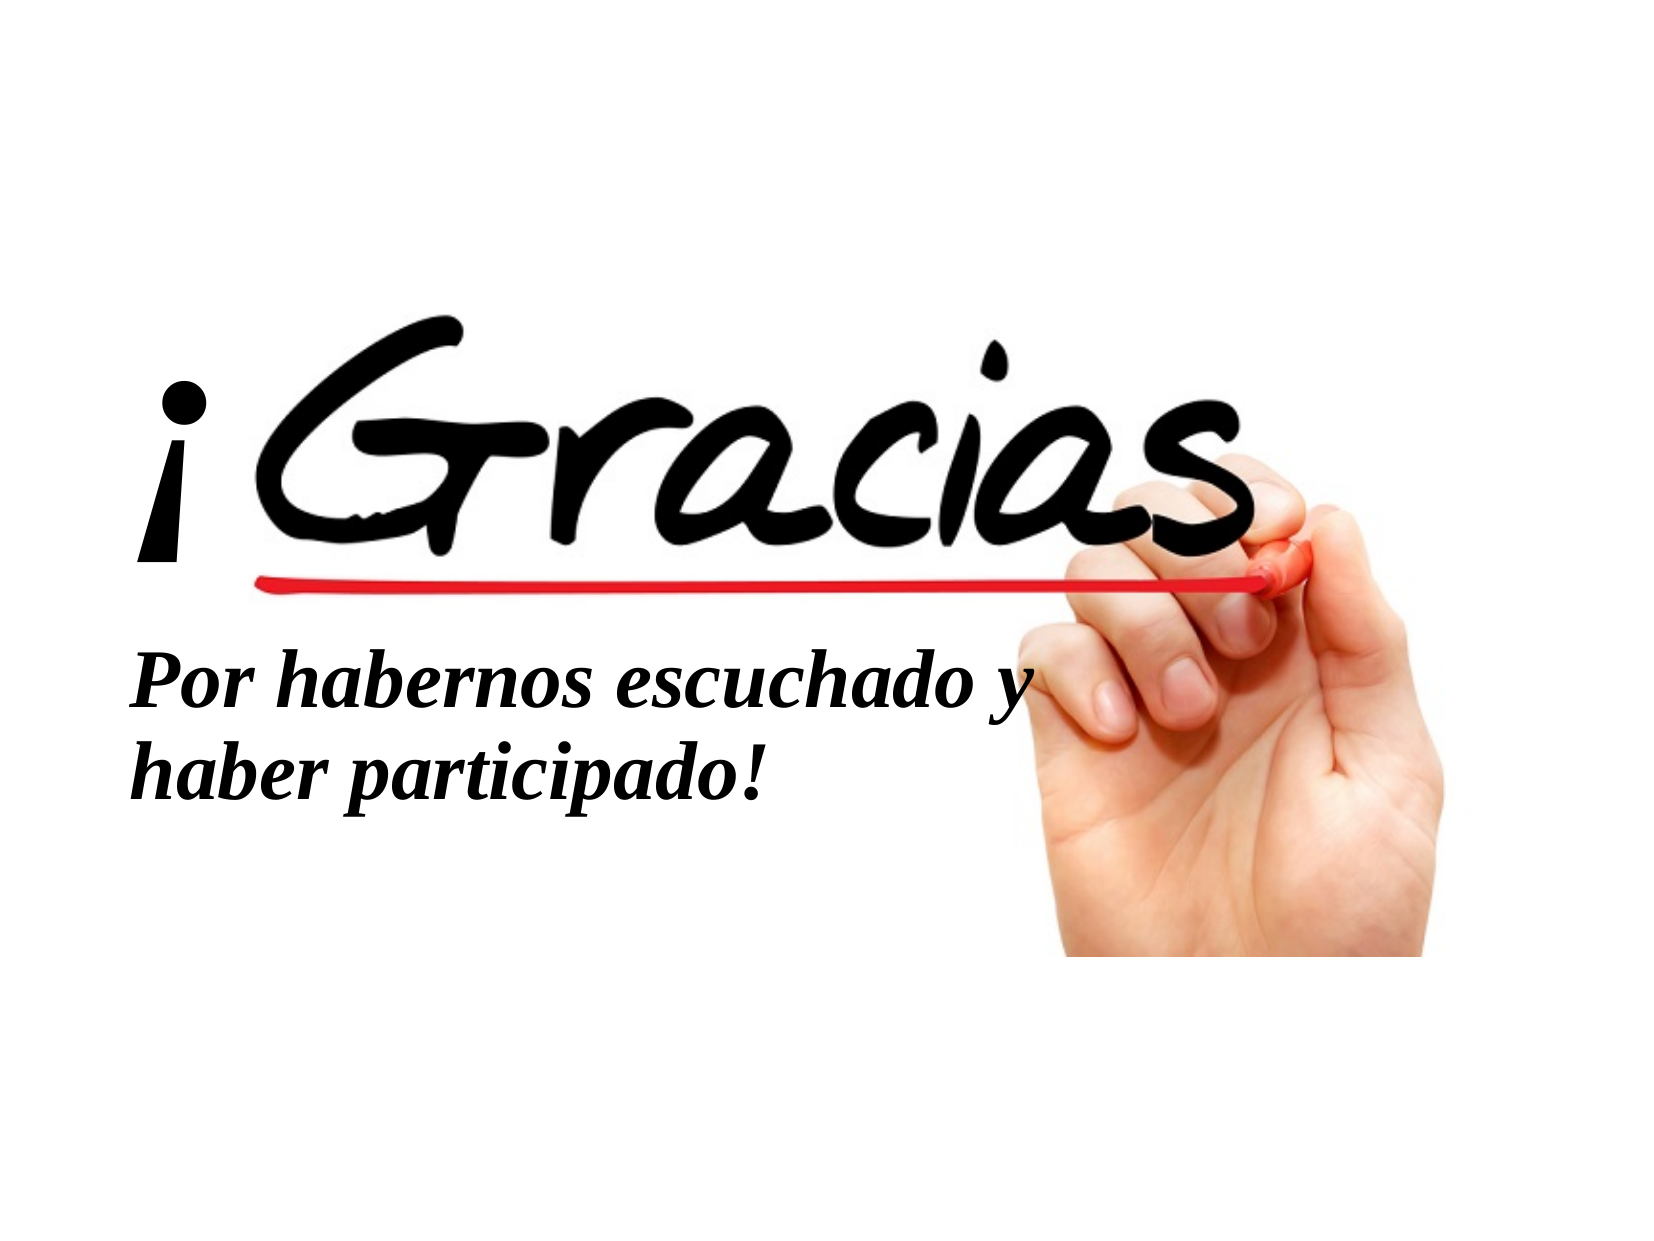

¡
Por habernos escuchado y
haber participado!